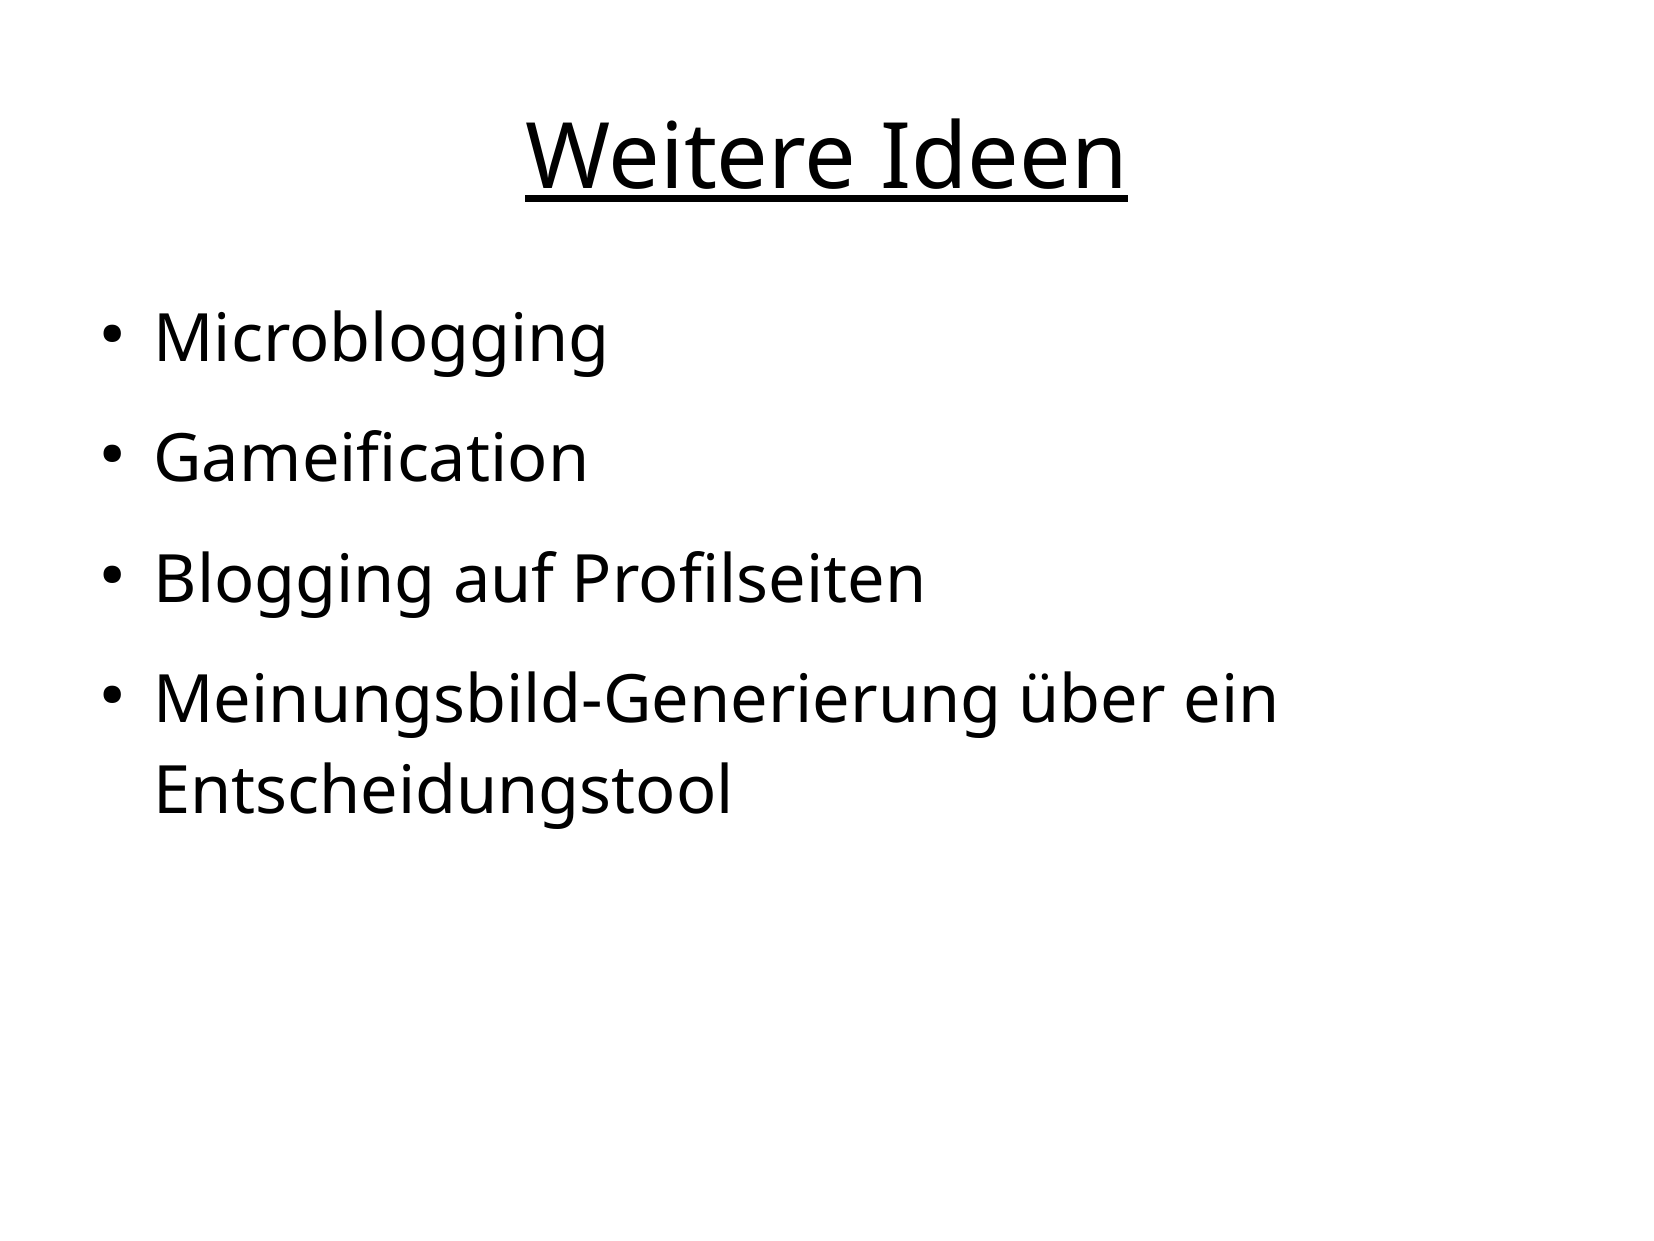

# Weitere Ideen
Microblogging
Gameification
Blogging auf Profilseiten
Meinungsbild-Generierung über ein Entscheidungstool